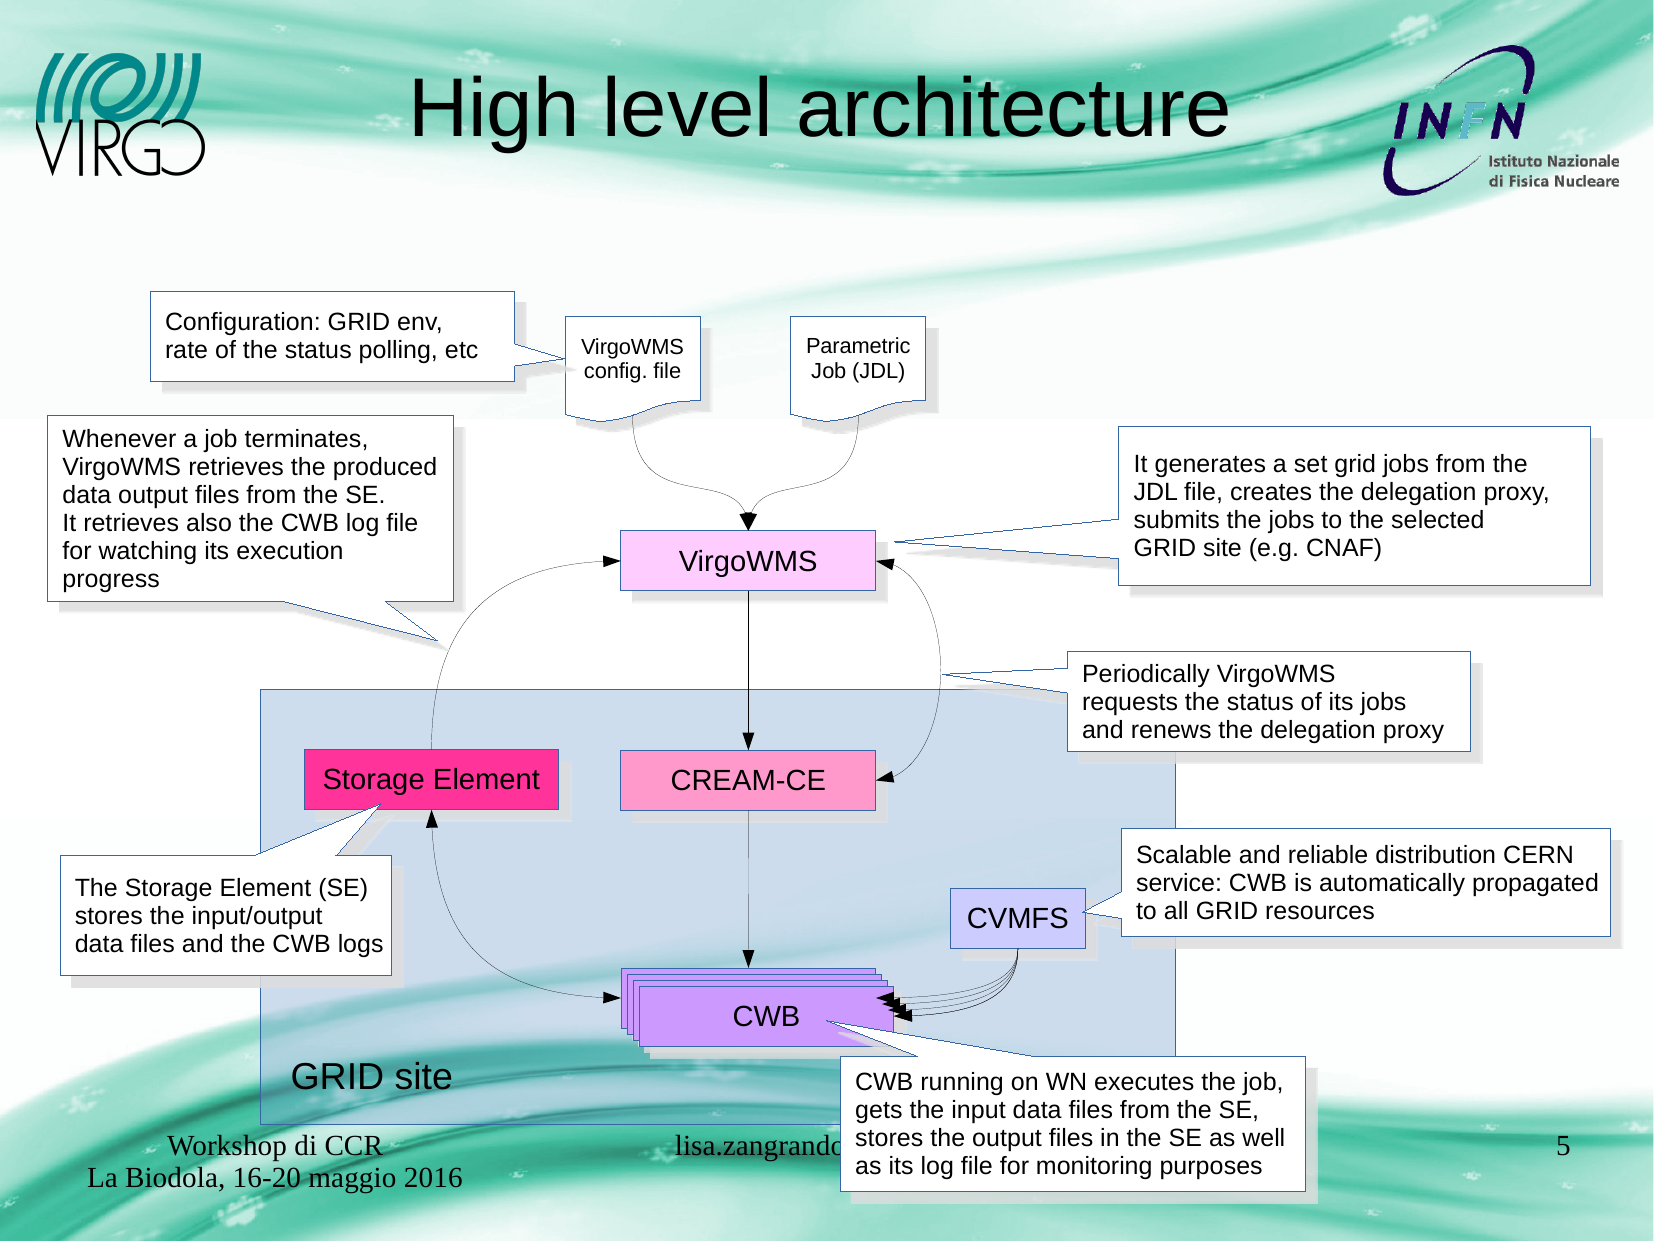

# High level architecture
Configuration: GRID env,
rate of the status polling, etc
Parametric
Job (JDL)
VirgoWMS
config. file
Whenever a job terminates, VirgoWMS retrieves the produced data output files from the SE.
It retrieves also the CWB log file
for watching its execution progress
It generates a set grid jobs from the JDL file, creates the delegation proxy,
submits the jobs to the selected
GRID site (e.g. CNAF)
VirgoWMS
Periodically VirgoWMS
requests the status of its jobs
and renews the delegation proxy
Storage Element
CREAM-CE
Scalable and reliable distribution CERN
service: CWB is automatically propagated
to all GRID resources
The Storage Element (SE)
stores the input/output
data files and the CWB logs
CVMFS
CWB
CWB
CWB
CWB
CWB
GRID site
CWB running on WN executes the job,
gets the input data files from the SE,
stores the output files in the SE as well
as its log file for monitoring purposes
Virgo Week, Cascina, 5 Feb 2016
lisa.zangrando@pd.infn.it
5